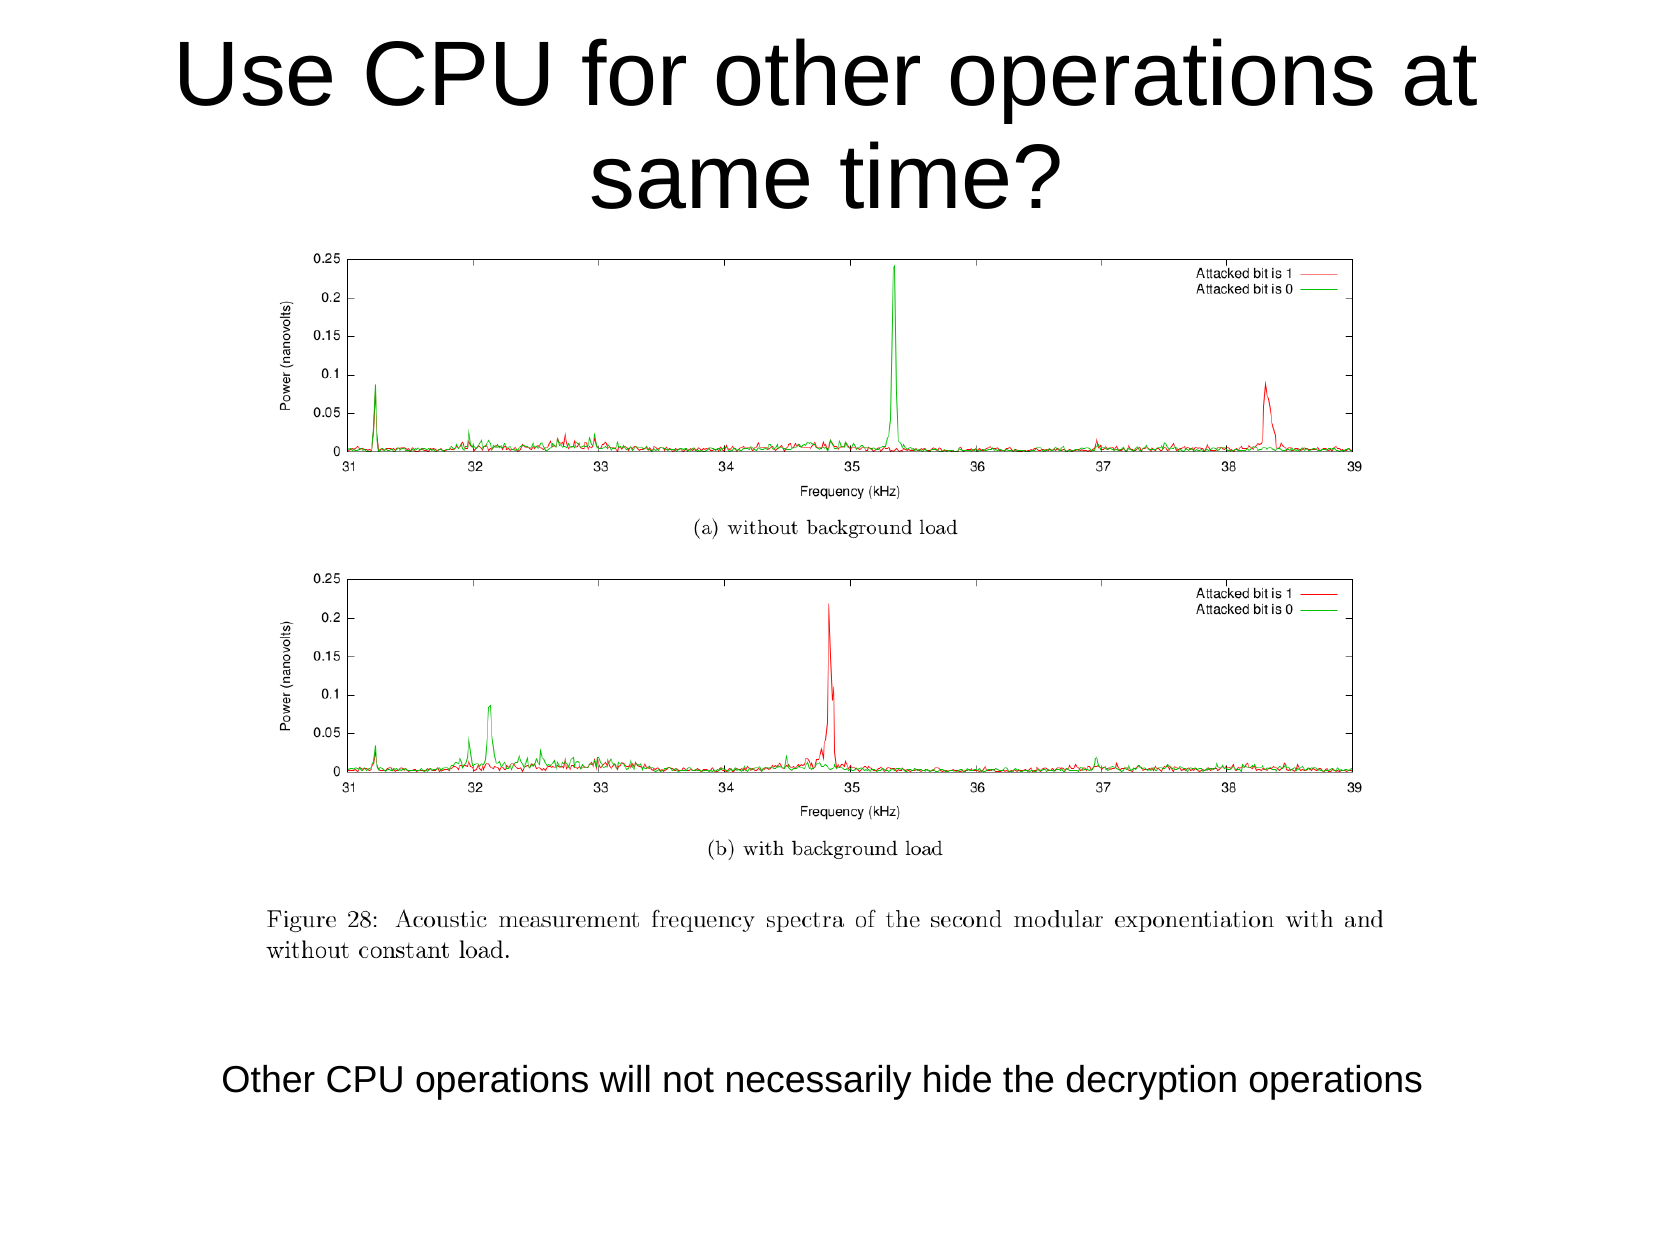

# Use CPU for other operations at same time?
Other CPU operations will not necessarily hide the decryption operations